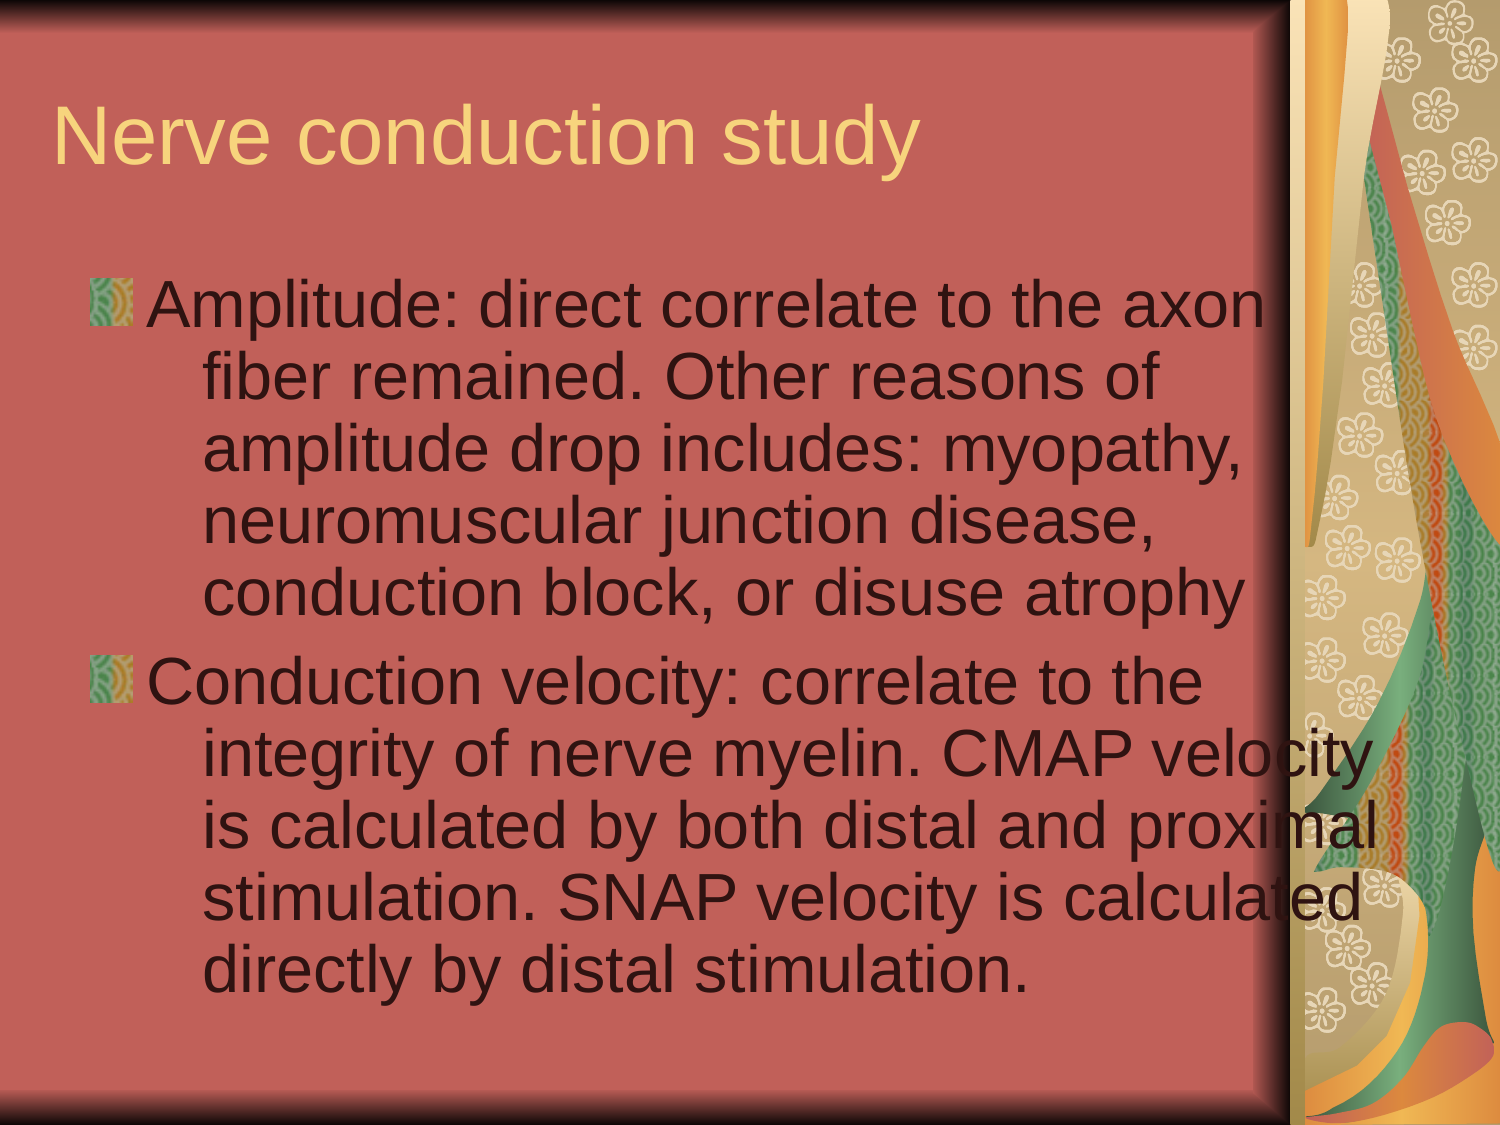

# Nerve conduction study
Amplitude: direct correlate to the axon fiber remained. Other reasons of amplitude drop includes: myopathy, neuromuscular junction disease, conduction block, or disuse atrophy
Conduction velocity: correlate to the integrity of nerve myelin. CMAP velocity is calculated by both distal and proximal stimulation. SNAP velocity is calculated directly by distal stimulation.